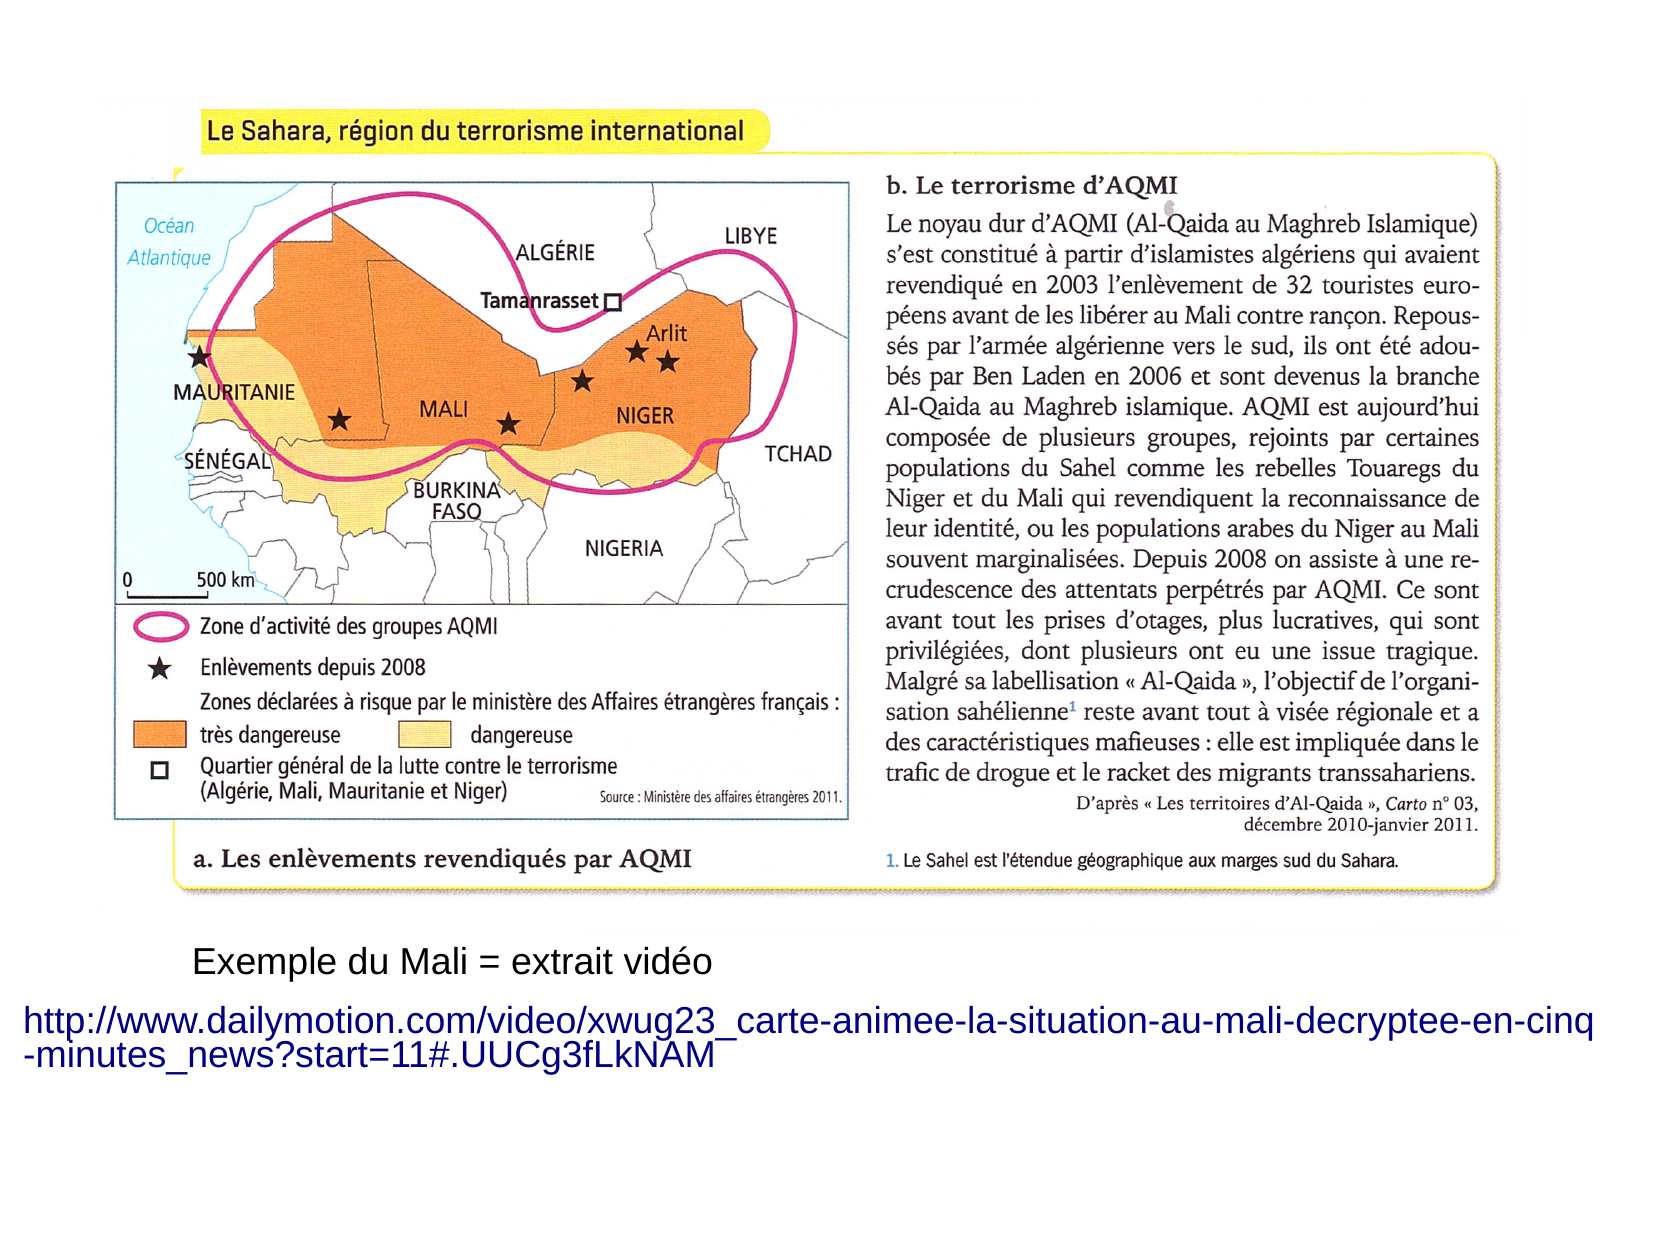

Exemple du Mali = extrait vidéo
http://www.dailymotion.com/video/xwug23_carte-animee-la-situation-au-mali-decryptee-en-cinq-minutes_news?start=11#.UUCg3fLkNAM